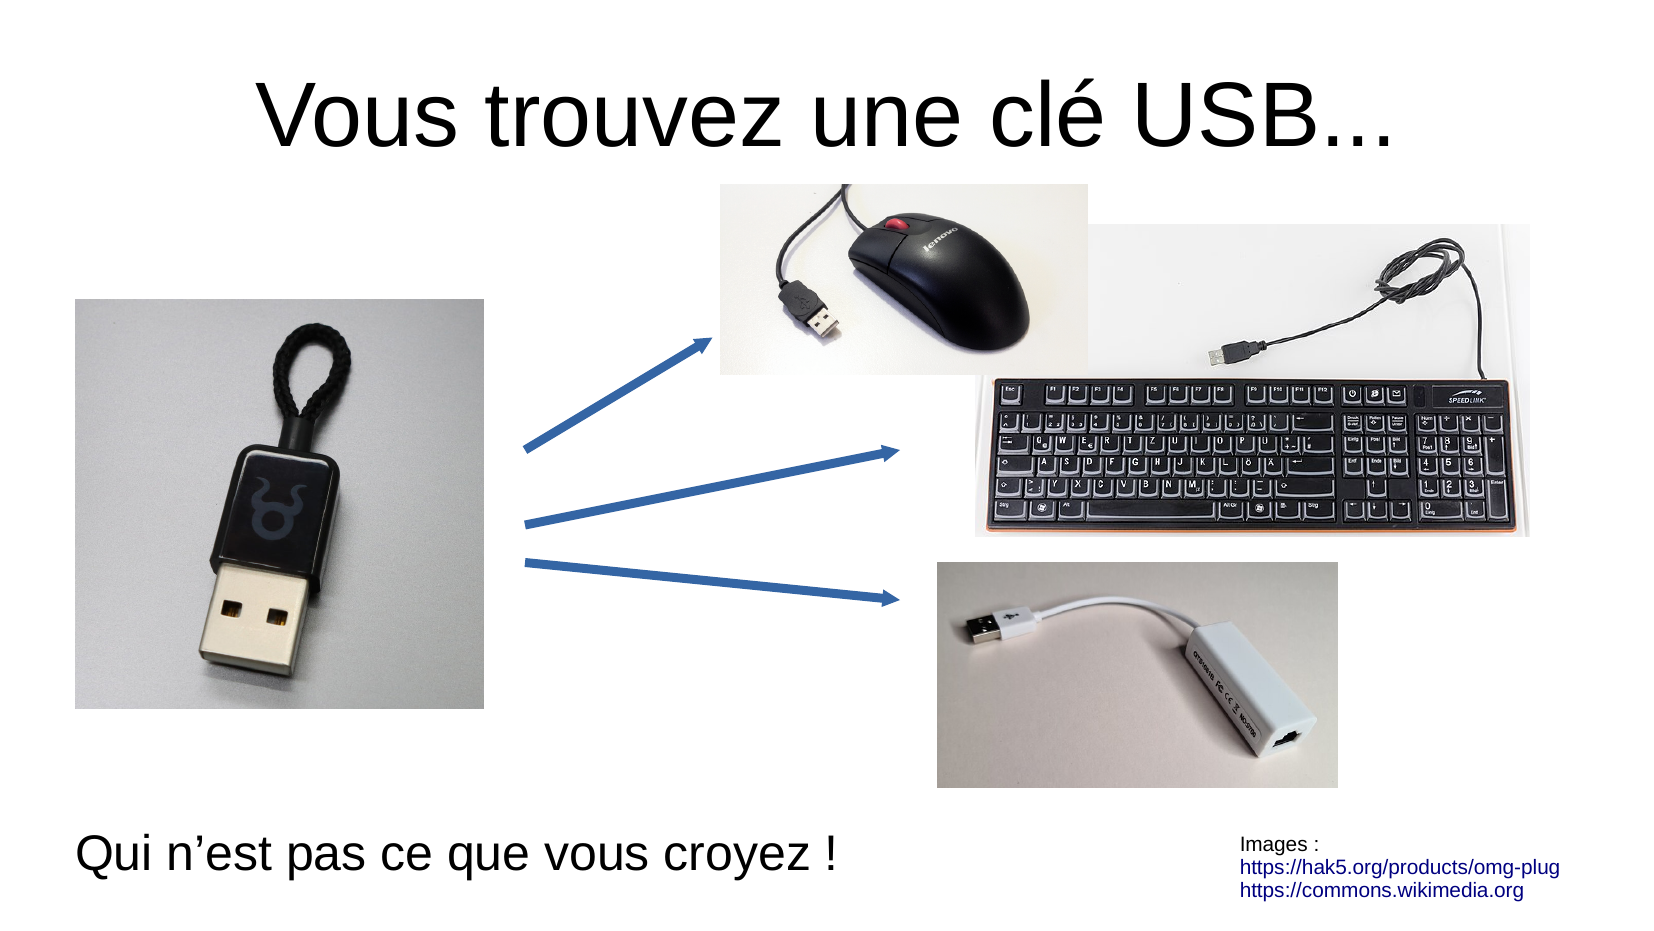

# Vous trouvez une clé USB...
Qui n’est pas ce que vous croyez !
Images : https://hak5.org/products/omg-plug
https://commons.wikimedia.org